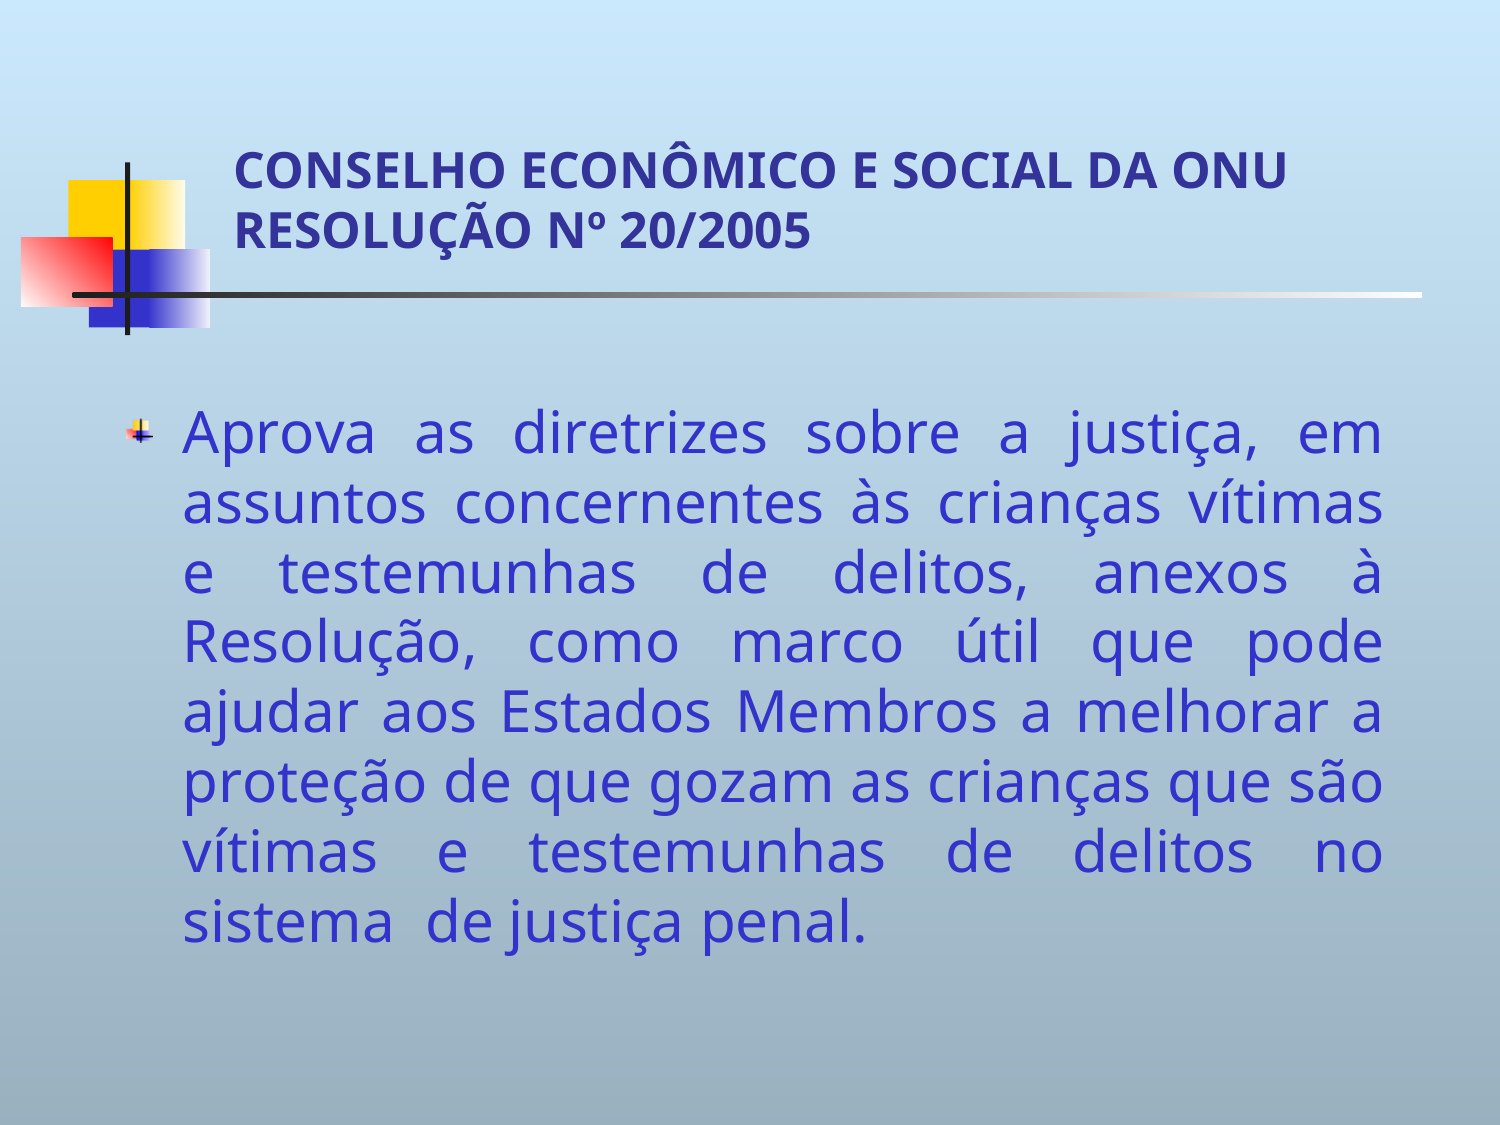

# CONSELHO ECONÔMICO E SOCIAL DA ONU RESOLUÇÃO Nº 20/2005
Aprova as diretrizes sobre a justiça, em assuntos concernentes às crianças vítimas e testemunhas de delitos, anexos à Resolução, como marco útil que pode ajudar aos Estados Membros a melhorar a proteção de que gozam as crianças que são vítimas e testemunhas de delitos no sistema de justiça penal.